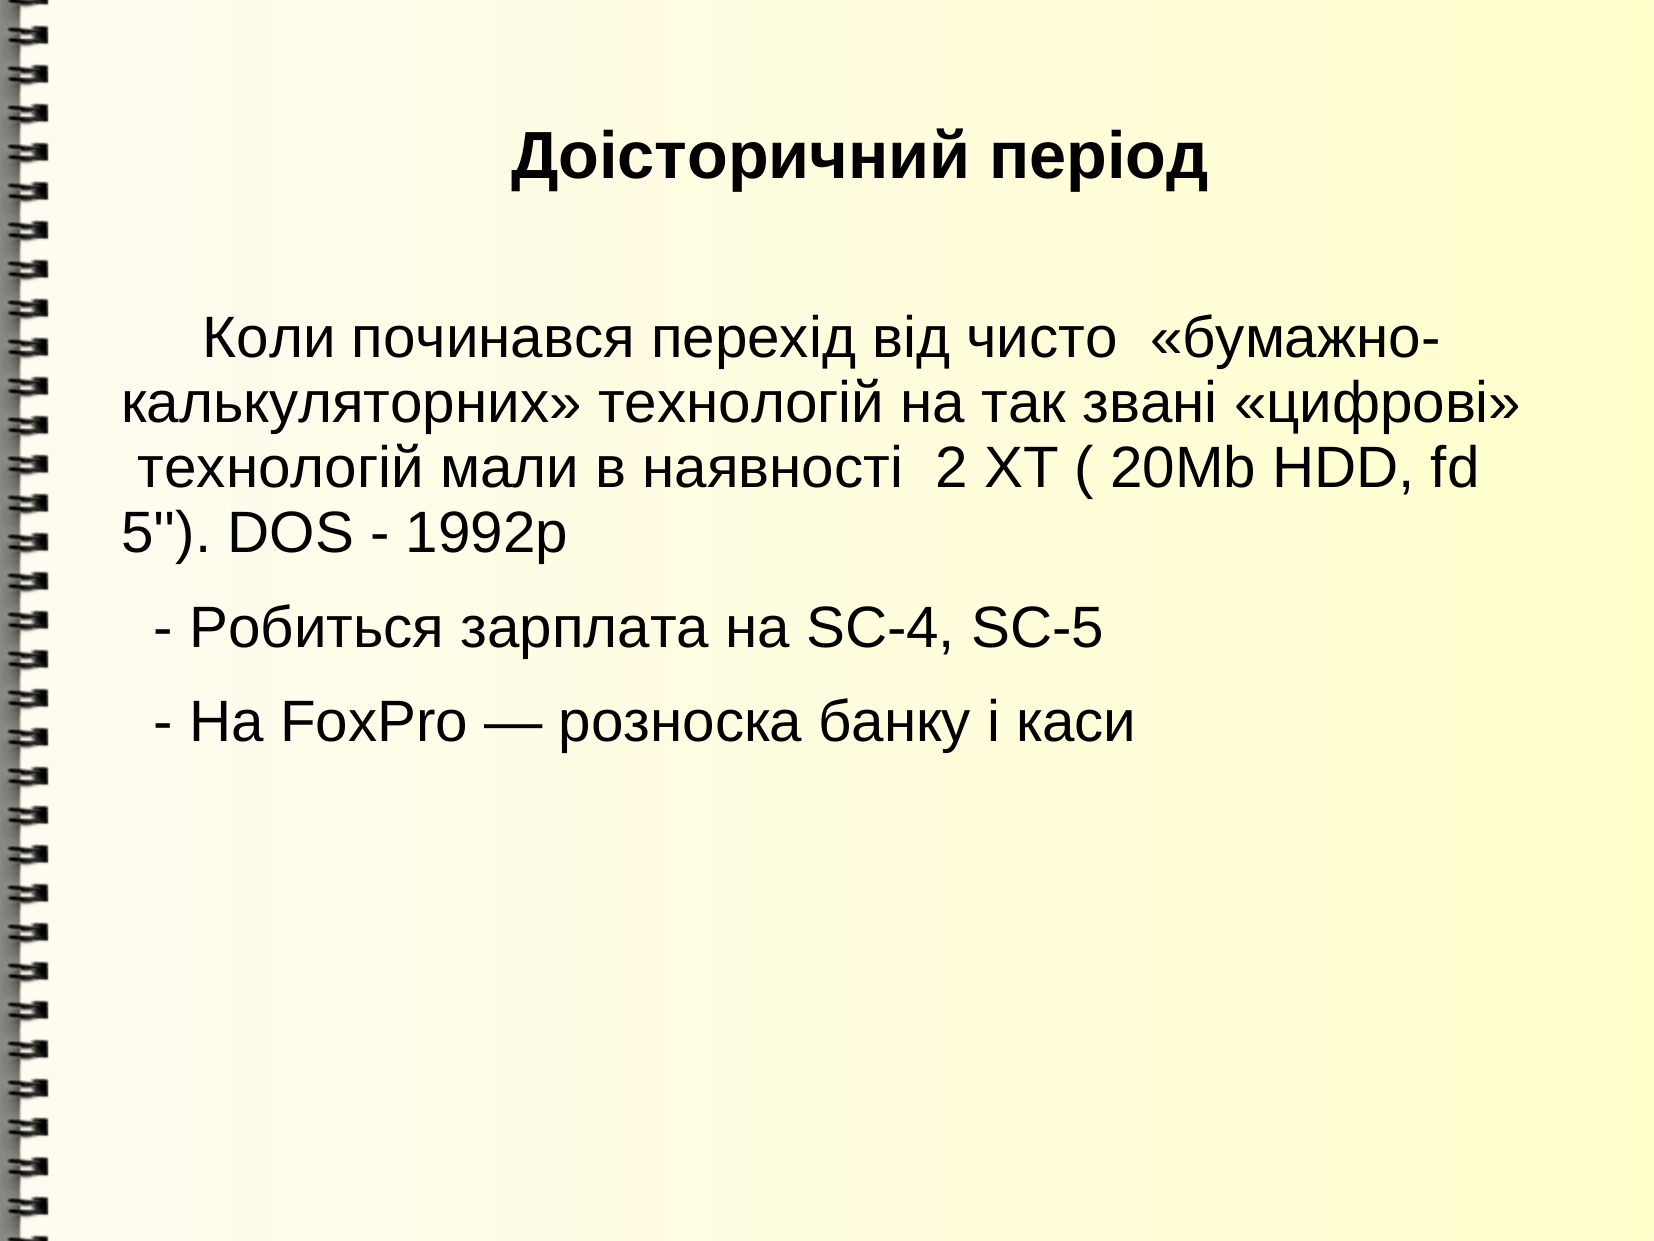

# Доісторичний період
 Коли починався перехід від чисто «бумажно-калькуляторних» технологій на так звані «цифрові» технологій мали в наявності 2 XT ( 20Mb HDD, fd 5''). DOS - 1992р
 - Робиться зарплата на SC-4, SC-5
 - На FoxPro — розноска банку і каси